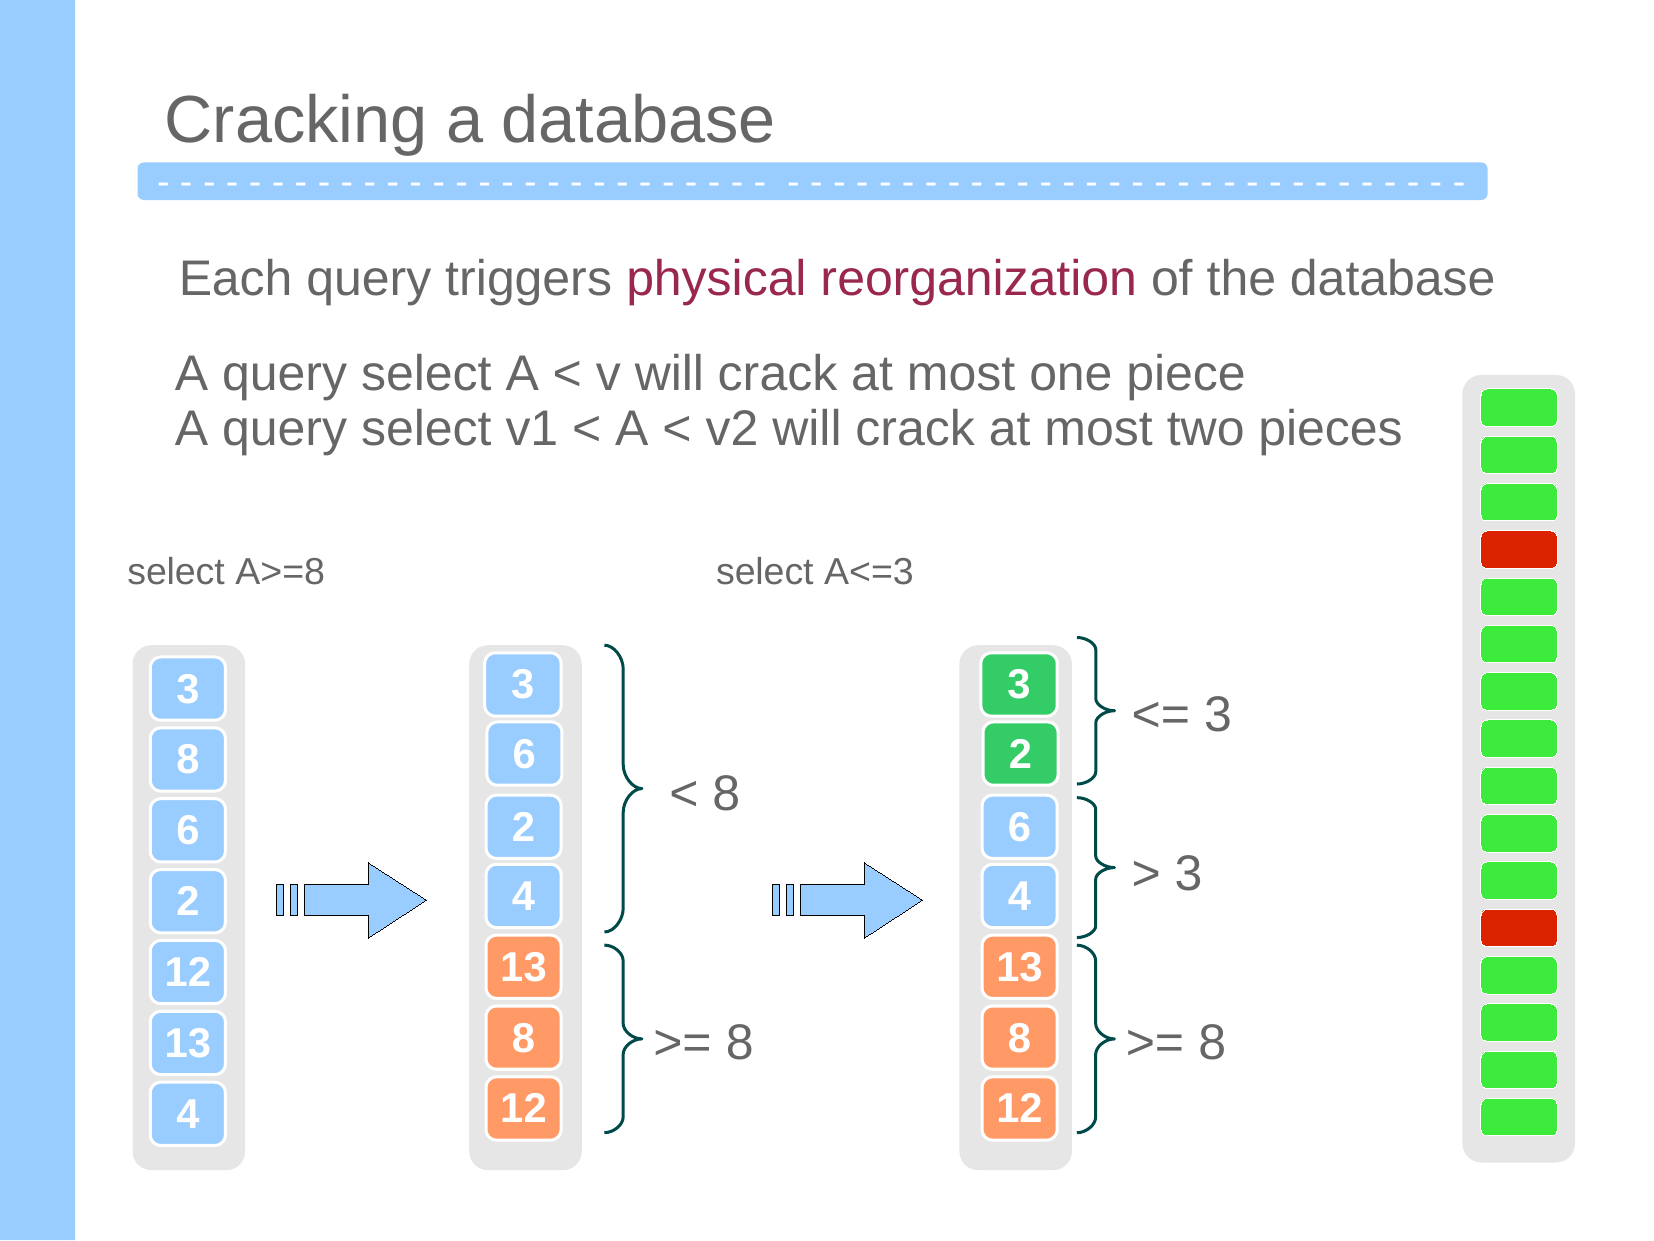

Cracking a database
- - - - - - - - - - - - - - - - - - - - - - - - - - - - - - - - - - - - - - - - - - - - - - - - - - - - - - - - -
 Each query triggers physical reorganization of the database
 A query select A < v will crack at most one piece
 A query select v1 < A < v2 will crack at most two pieces
select A>=8
select A<=3
3
3
3
 <= 3
6
2
8
 < 8
2
6
6
 > 3
4
4
2
13
13
12
8
8
 >= 8
 >= 8
13
12
12
4